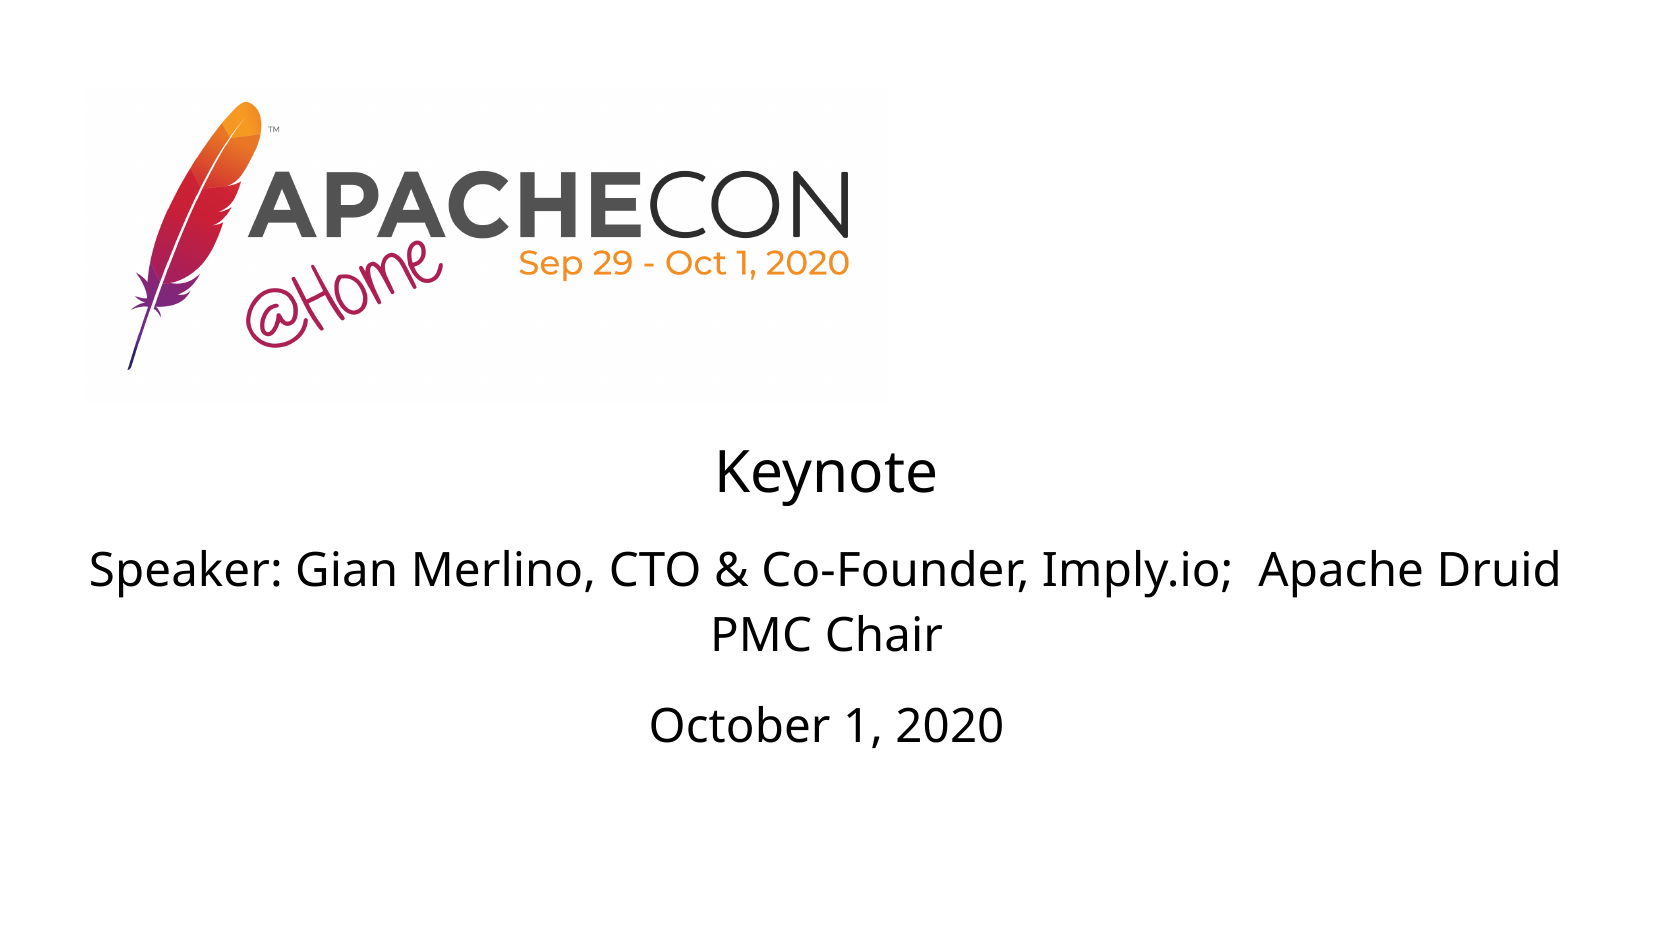

# Keynote
Speaker: Gian Merlino, CTO & Co-Founder, Imply.io; Apache Druid PMC Chair
October 1, 2020